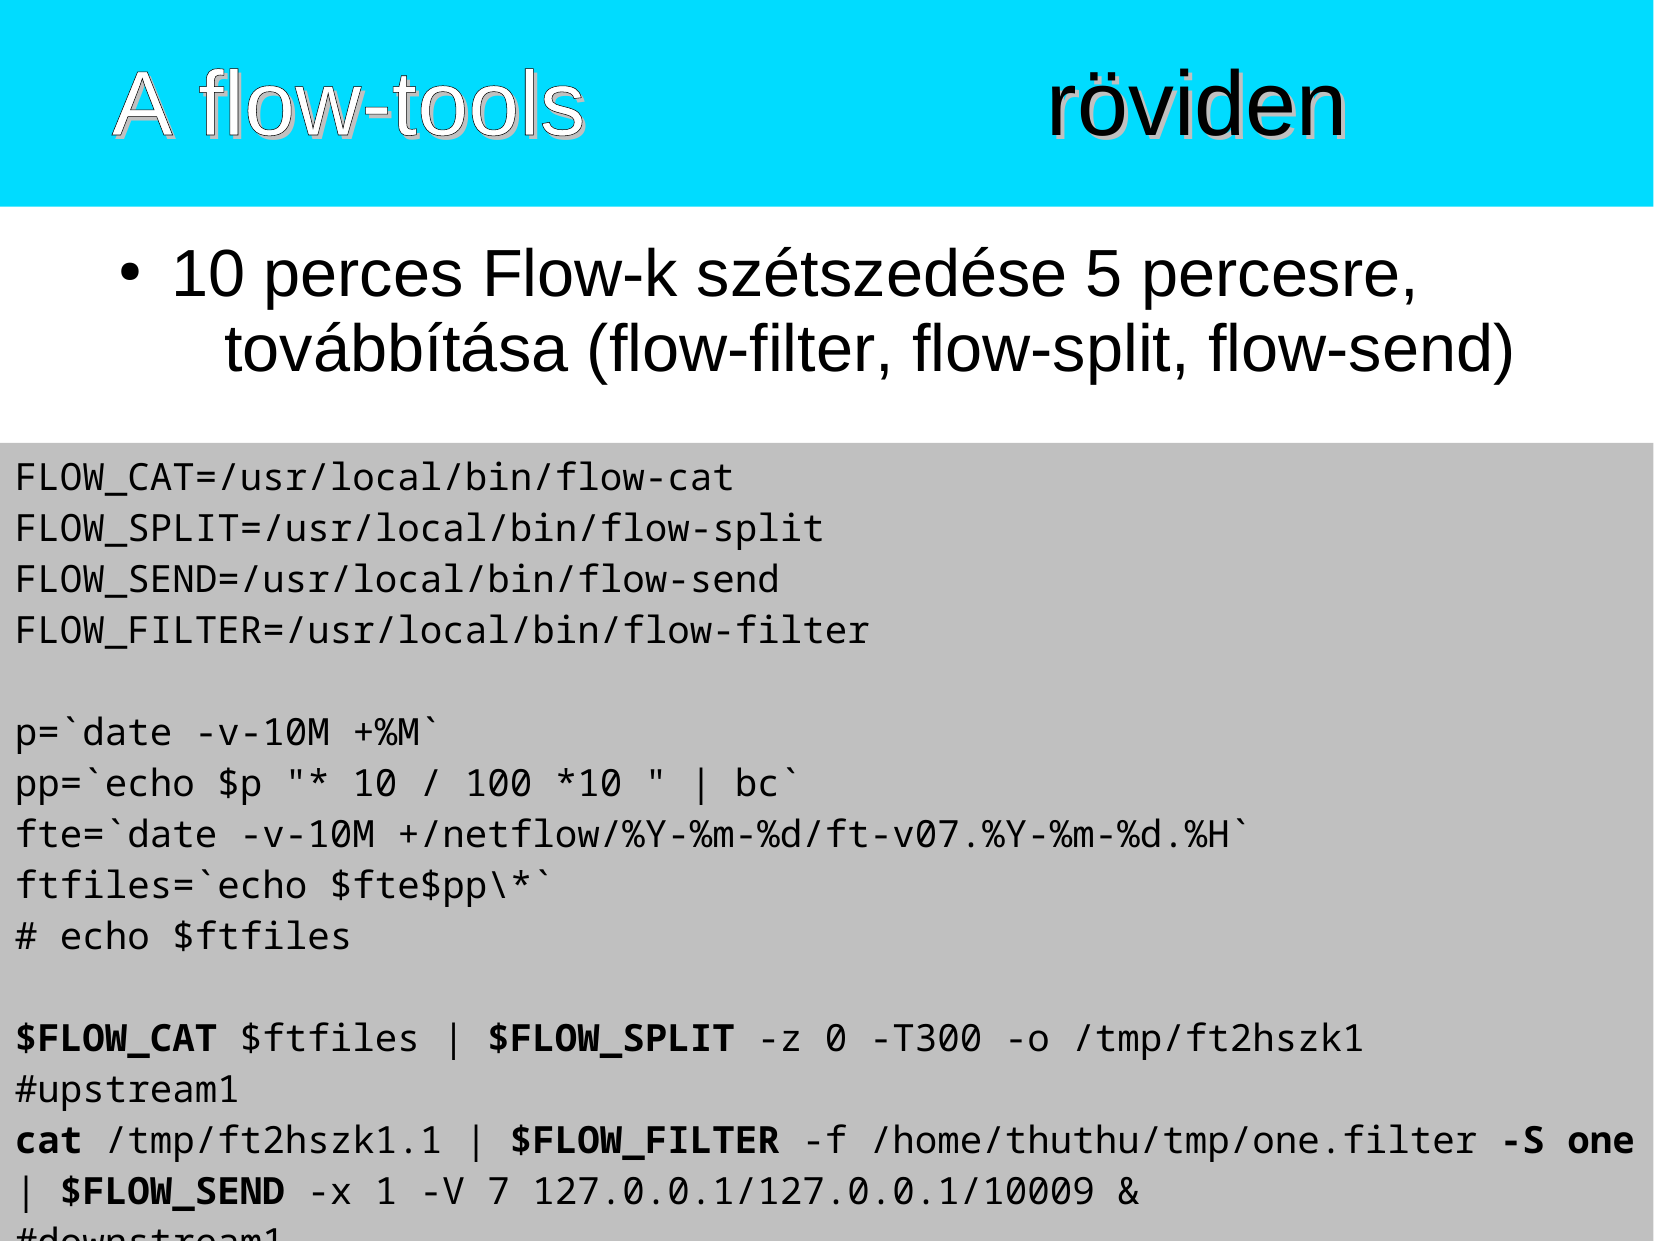

A flow-tools	röviden
# 10 perces Flow-k szétszedése 5 percesre, továbbítása (flow-filter, flow-split, flow-send)
FLOW_CAT=/usr/local/bin/flow-cat
FLOW_SPLIT=/usr/local/bin/flow-split
FLOW_SEND=/usr/local/bin/flow-send
FLOW_FILTER=/usr/local/bin/flow-filter
p=`date -v-10M +%M`
pp=`echo $p "* 10 / 100 *10 " | bc`
fte=`date -v-10M +/netflow/%Y-%m-%d/ft-v07.%Y-%m-%d.%H`
ftfiles=`echo $fte$pp\*`
# echo $ftfiles
$FLOW_CAT $ftfiles | $FLOW_SPLIT -z 0 -T300 -o /tmp/ft2hszk1
#upstream1
cat /tmp/ft2hszk1.1 | $FLOW_FILTER -f /home/thuthu/tmp/one.filter -S one | $FLOW_SEND -x 1 -V 7 127.0.0.1/127.0.0.1/10009 &
#downstream1
cat /tmp/ft2hszk1.1 | $FLOW_FILTER -f /home/thuthu/tmp/one.filter -D one | $FLOW_SEND -x 1 -V 7 127.0.0.1/127.0.0.1/10008